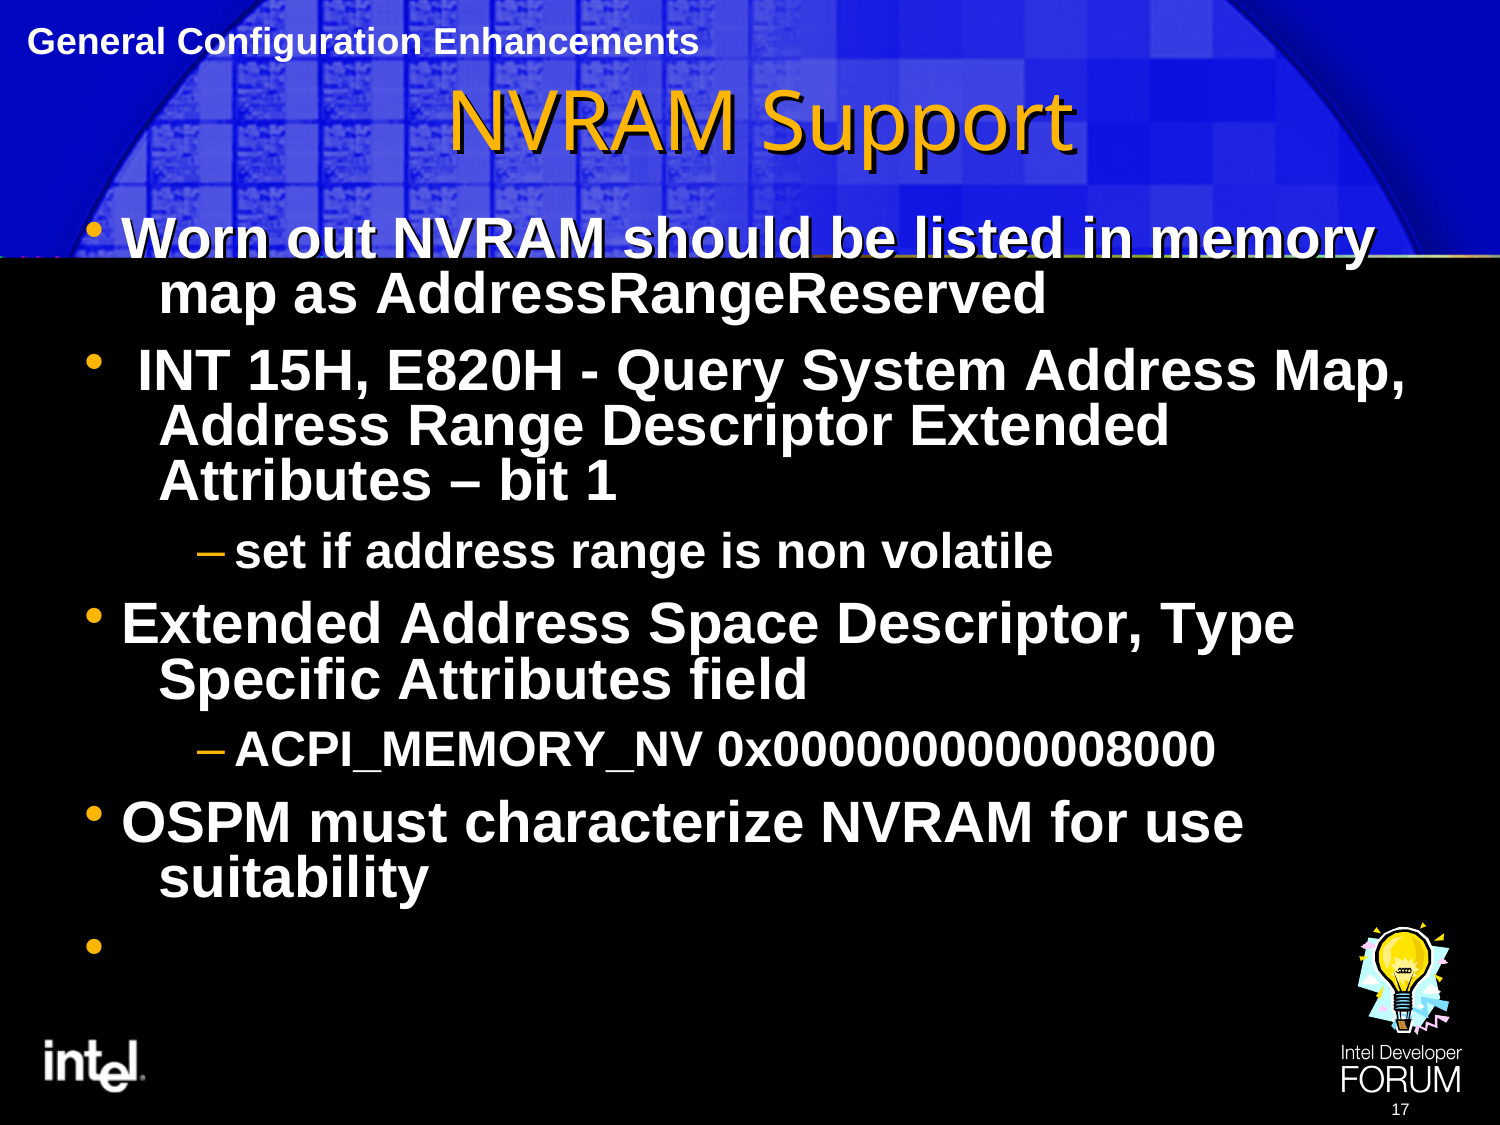

General Configuration Enhancements
# NVRAM Support
Worn out NVRAM should be listed in memory map as AddressRangeReserved
 INT 15H, E820H - Query System Address Map, Address Range Descriptor Extended Attributes – bit 1
set if address range is non volatile
Extended Address Space Descriptor, Type Specific Attributes field
ACPI_MEMORY_NV 0x0000000000008000
OSPM must characterize NVRAM for use suitability